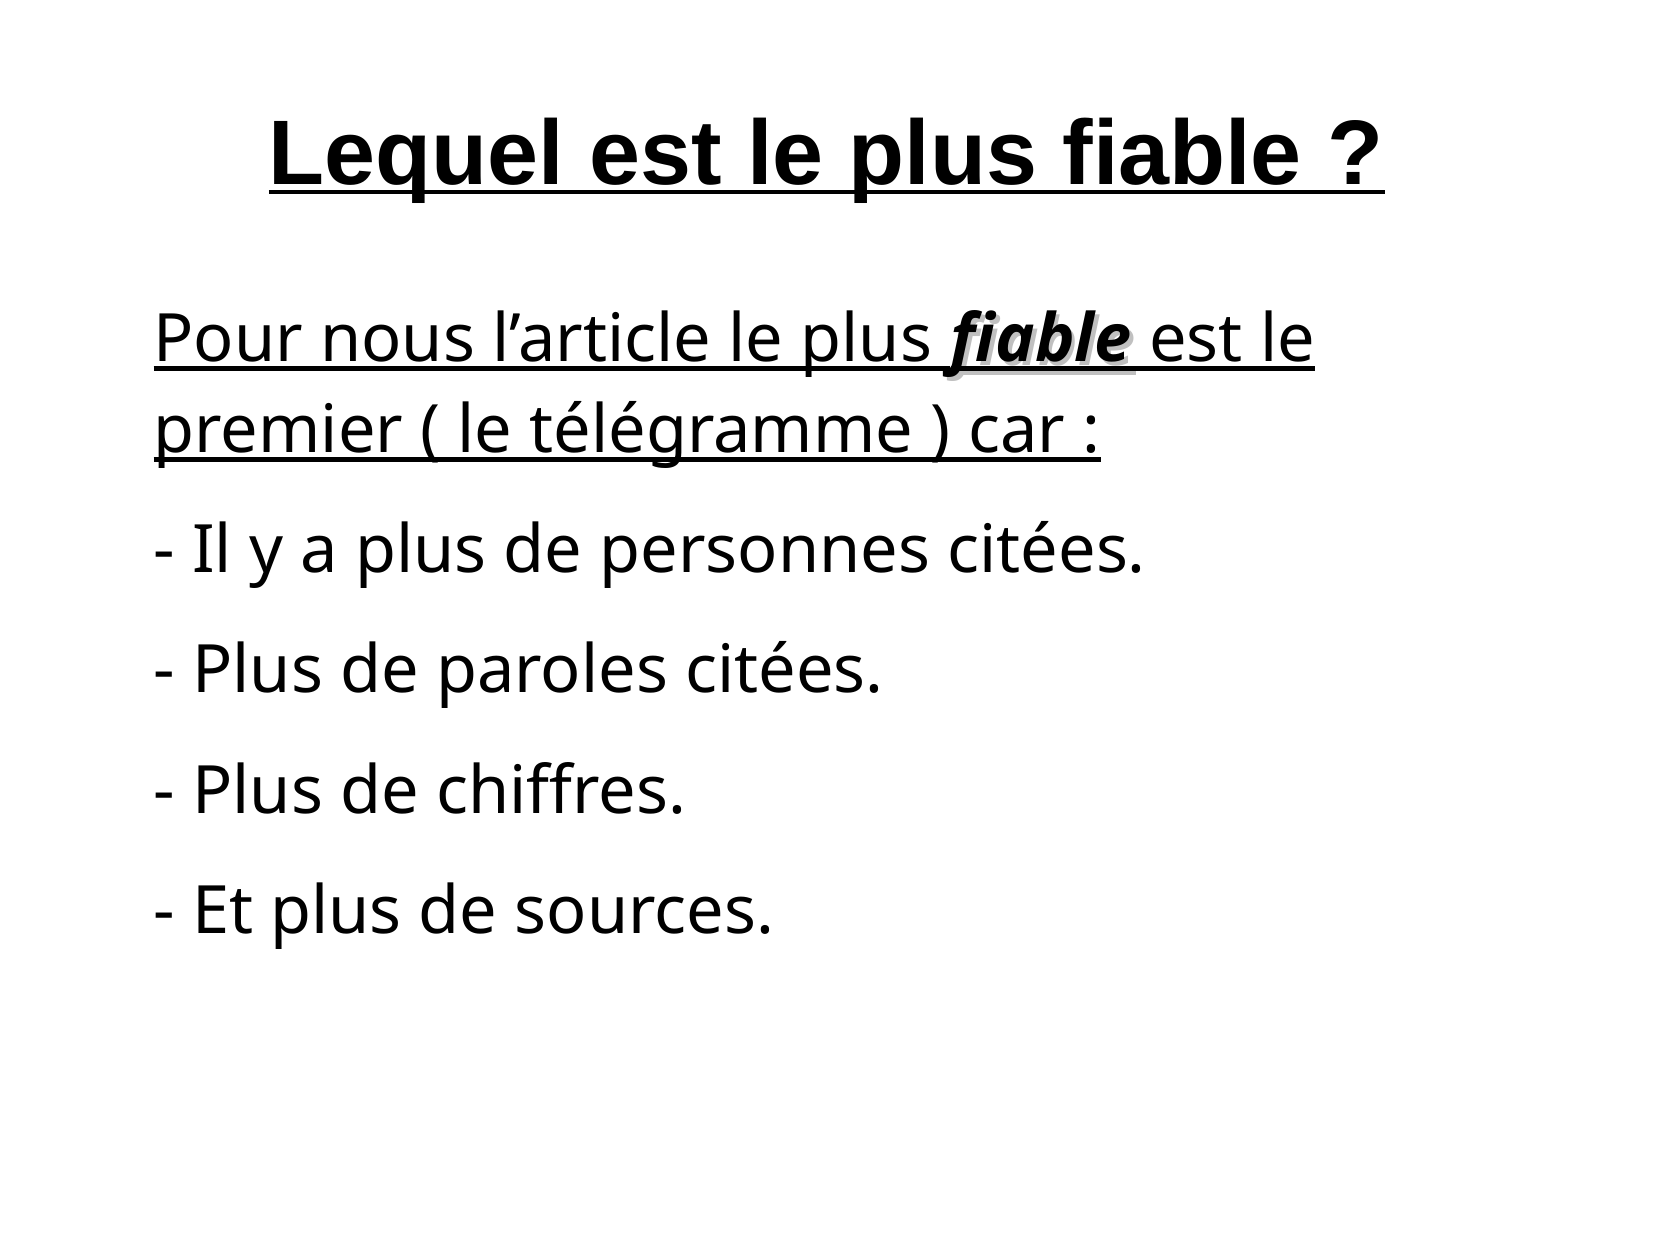

# Lequel est le plus fiable ?
Pour nous l’article le plus fiable est le premier ( le télégramme ) car :
- Il y a plus de personnes citées.
- Plus de paroles citées.
- Plus de chiffres.
- Et plus de sources.